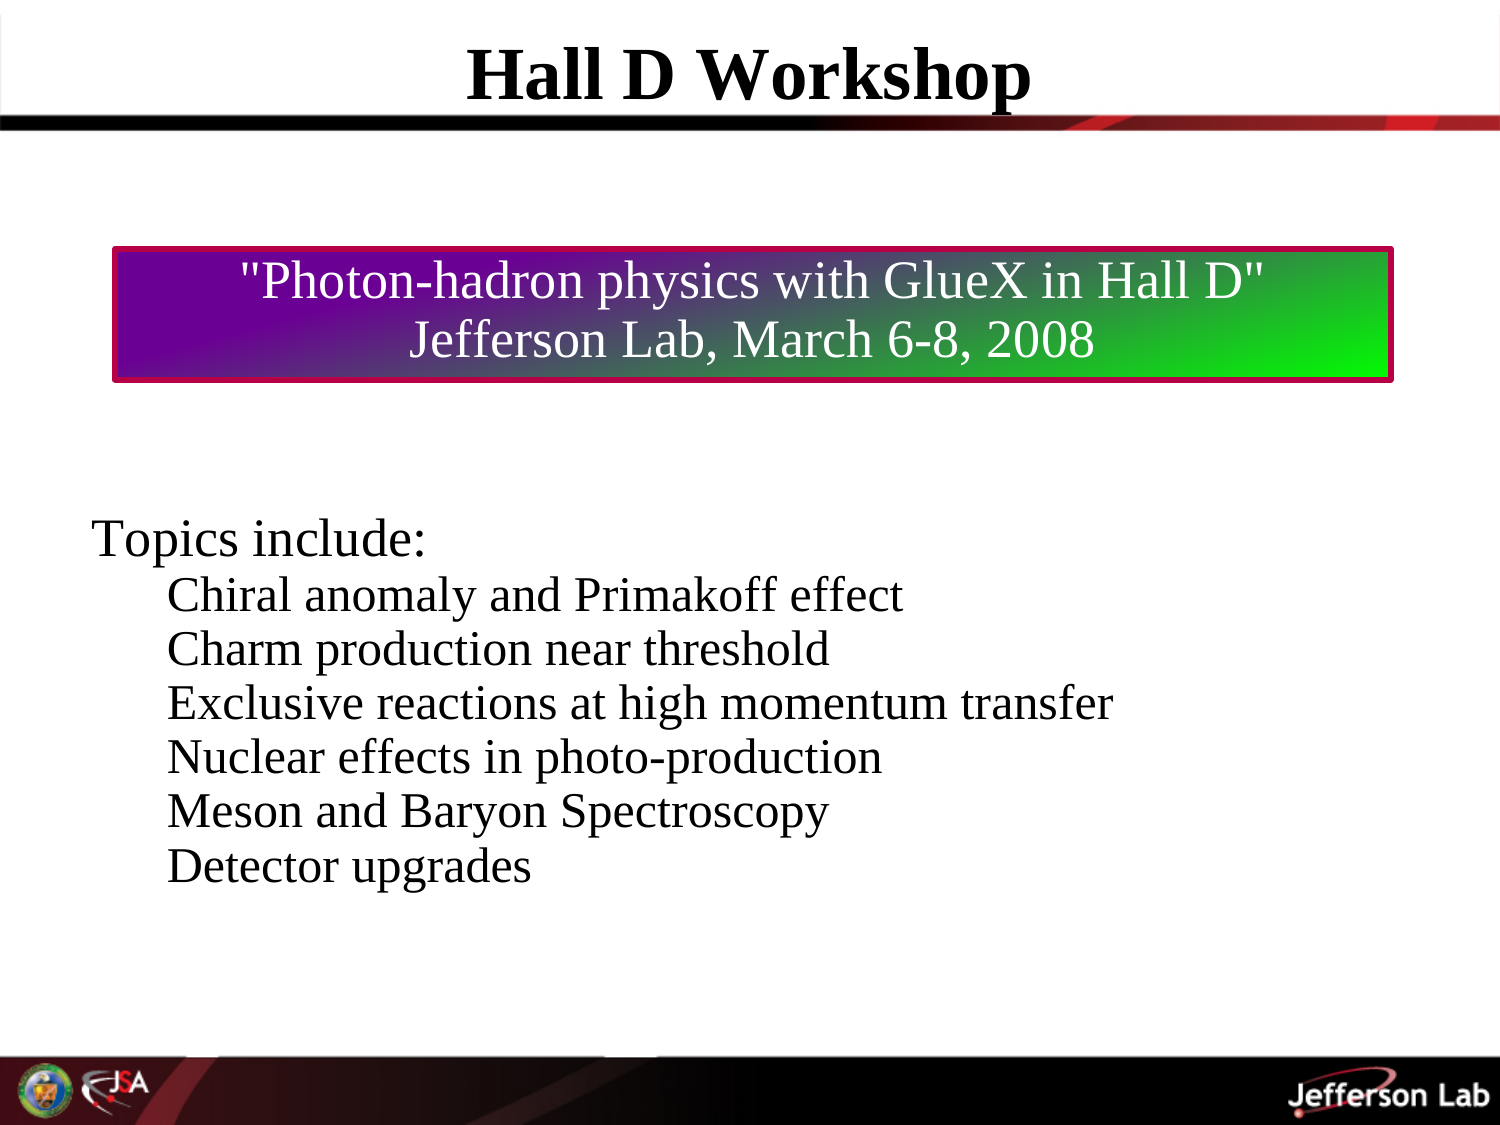

# Hall D Workshop
"Photon-hadron physics with GlueX in Hall D"
Jefferson Lab, March 6-8, 2008
 Topics include:
 Chiral anomaly and Primakoff effect
 Charm production near threshold
 Exclusive reactions at high momentum transfer
 Nuclear effects in photo-production
 Meson and Baryon Spectroscopy
 Detector upgrades